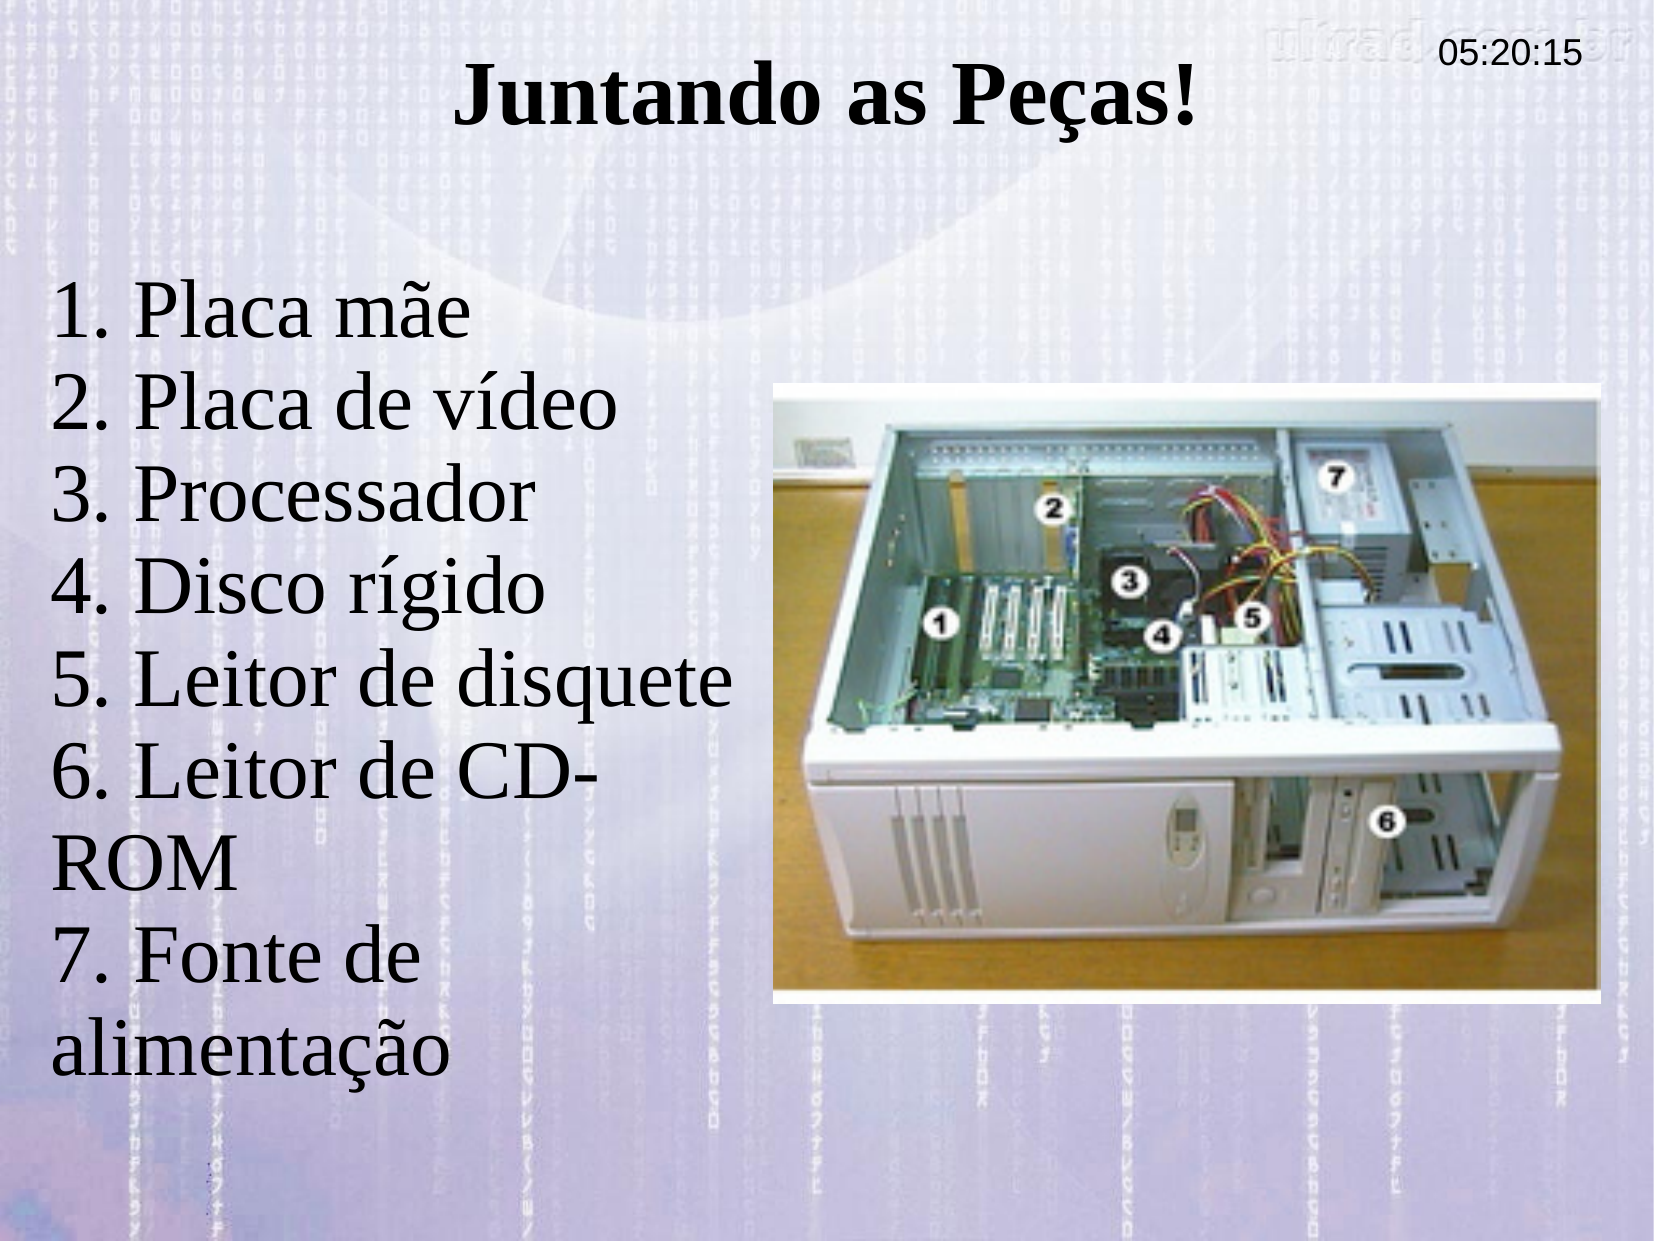

01:59:08
Juntando as Peças!
1. Placa mãe
2. Placa de vídeo
3. Processador
4. Disco rígido
5. Leitor de disquete
6. Leitor de CD-ROM
7. Fonte de alimentação